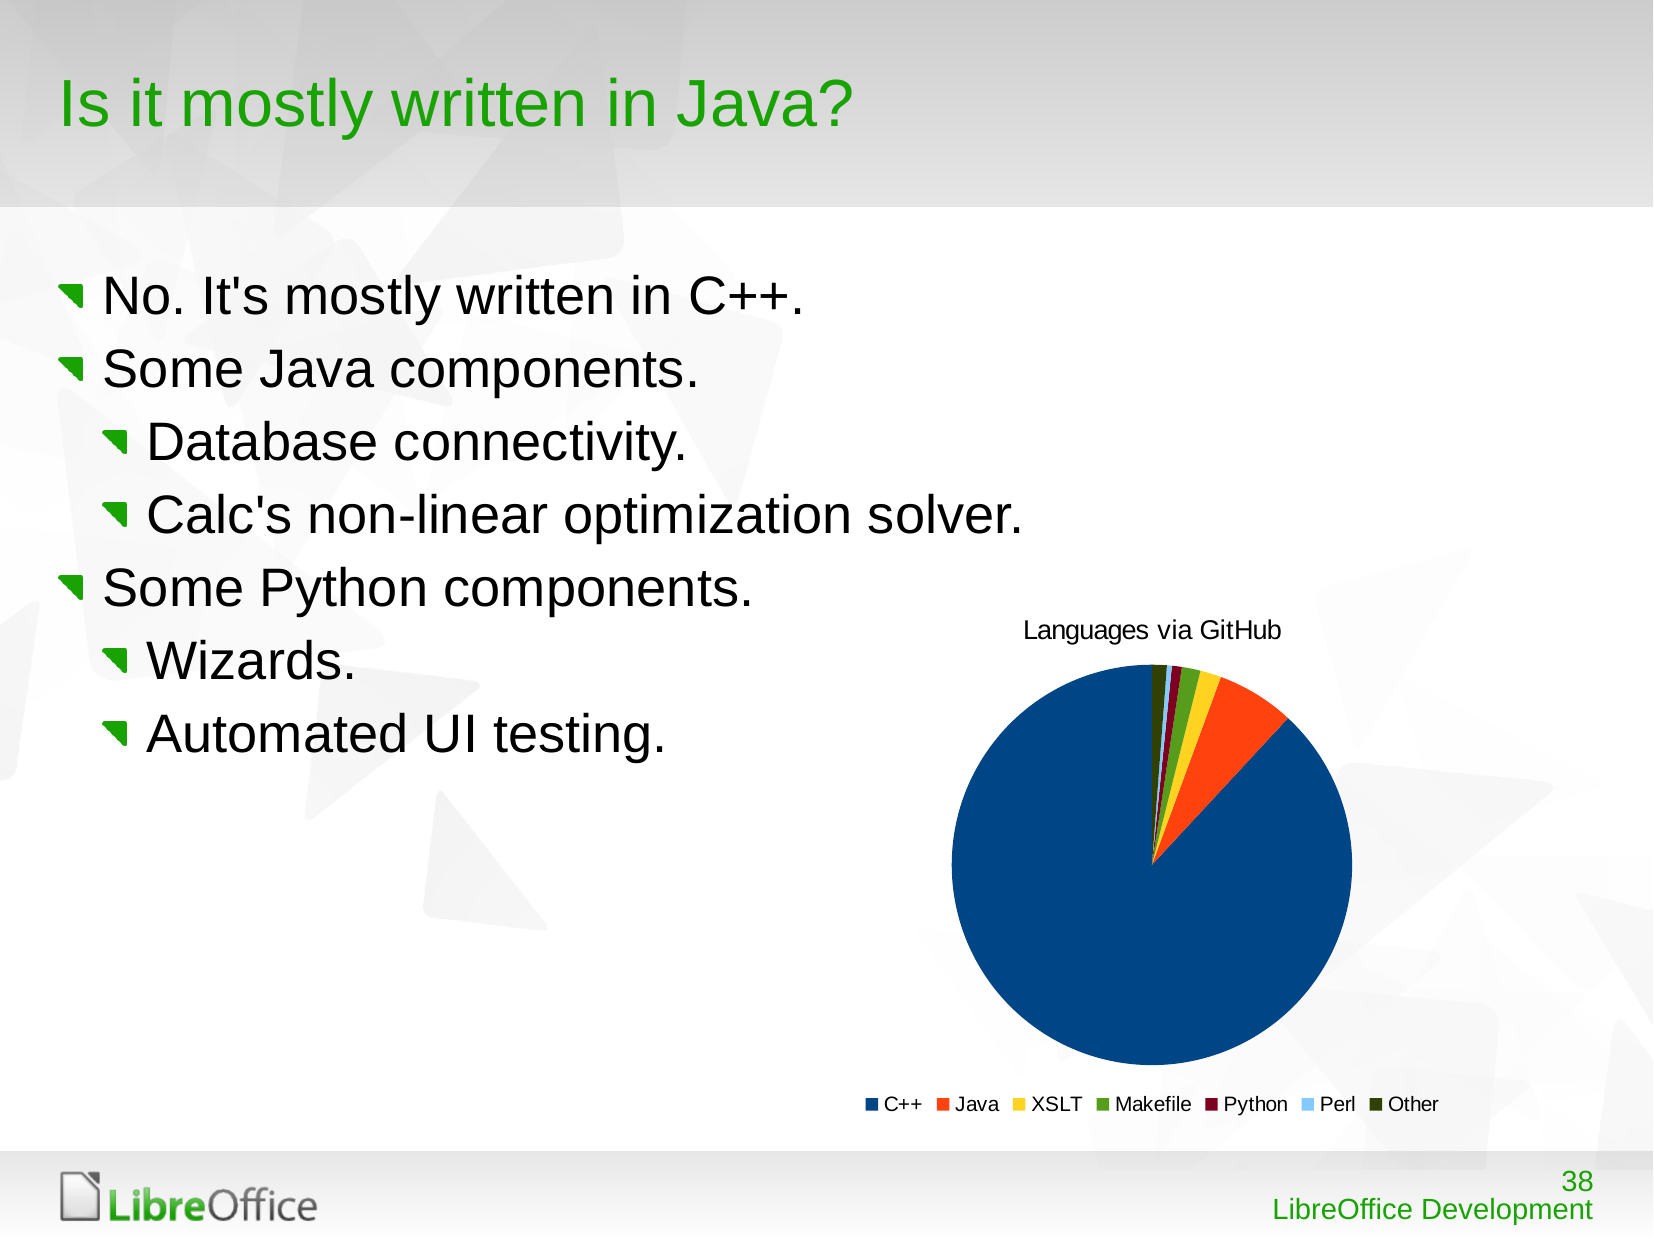

# Is it mostly written in Java?
No. It's mostly written in C++.
Some Java components.
Database connectivity.
Calc's non-linear optimization solver.
Some Python components.
Wizards.
Automated UI testing.
### Chart: Languages via GitHub
| Category | Language |
|---|---|
| C++ | 88.1 |
| Java | 6.3 |
| XSLT | 1.7 |
| Makefile | 1.5 |
| Python | 0.8 |
| Perl | 0.4 |
| Other | 1.2 |38
LibreOffice Development